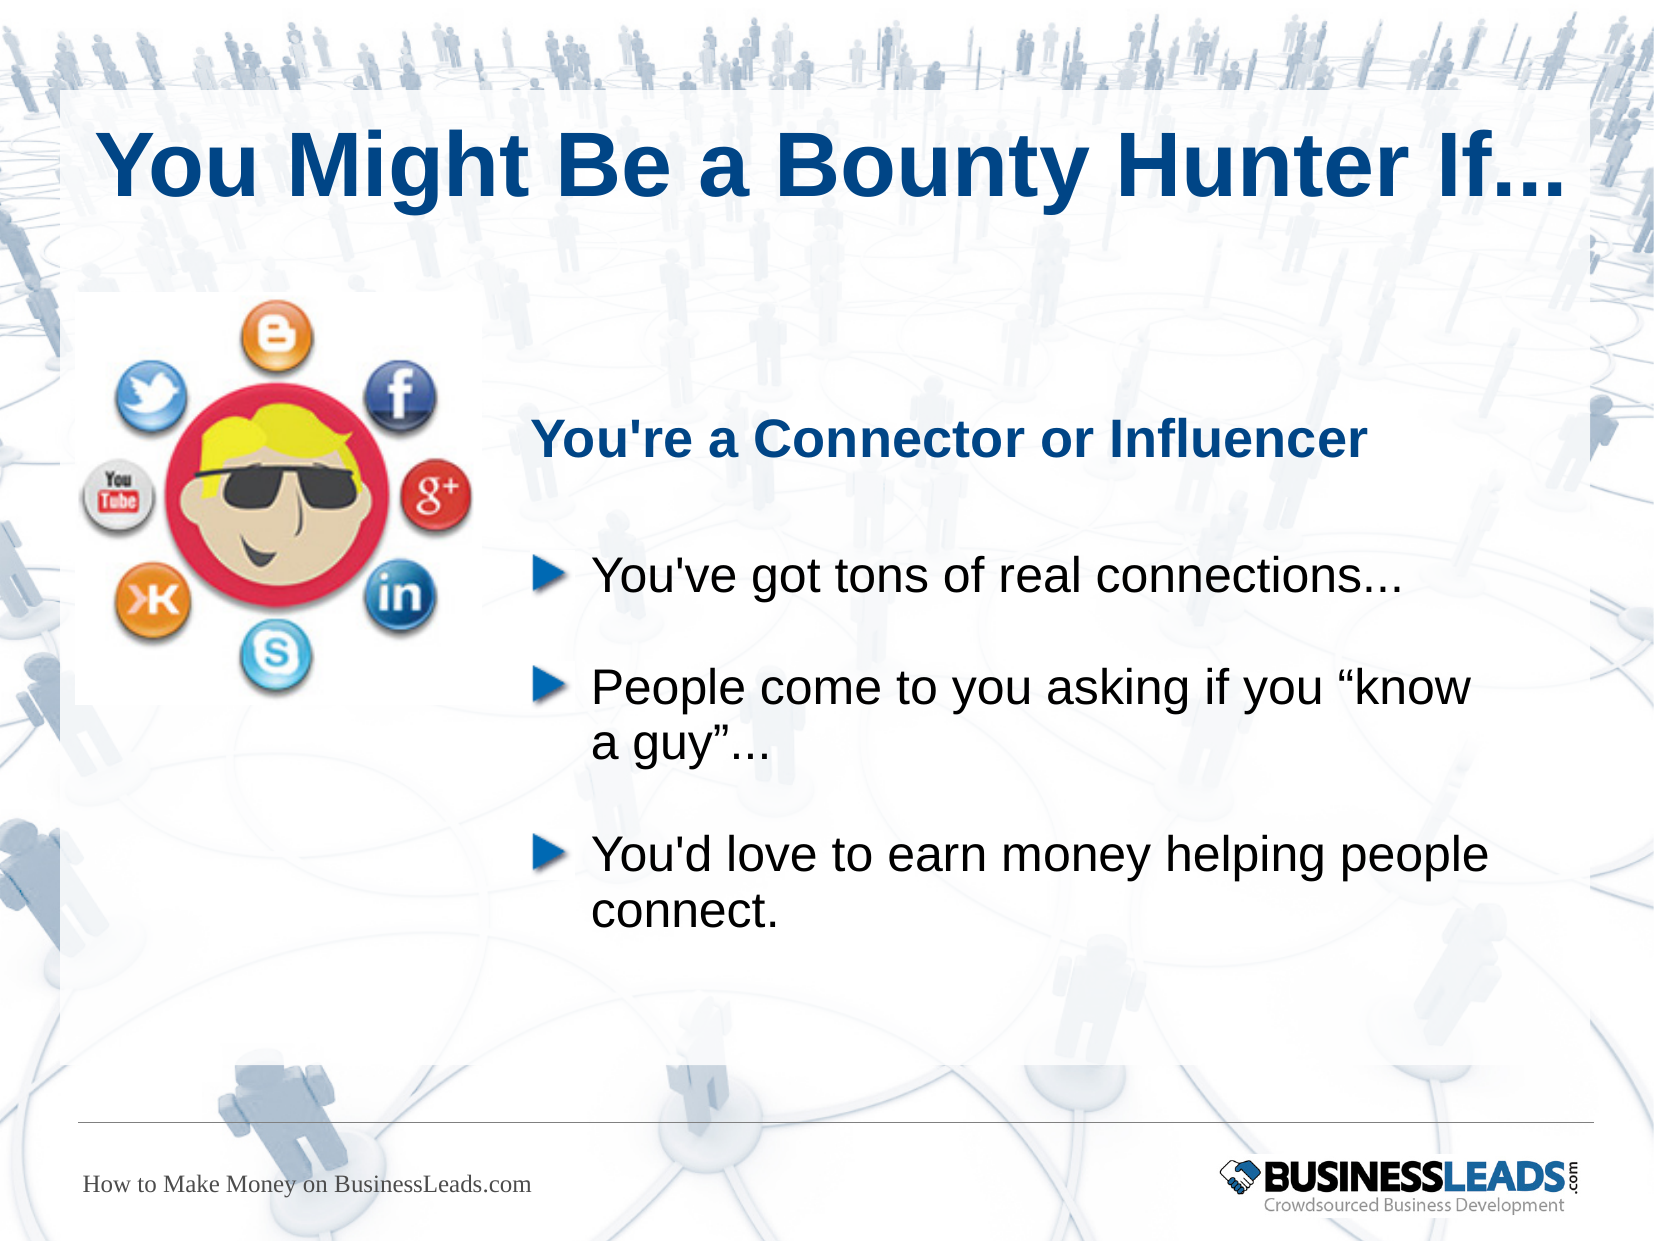

# You Might Be a Bounty Hunter If...
| You're a Connector or Influencer |
| --- |
| You've got tons of real connections... People come to you asking if you “know a guy”... You'd love to earn money helping people connect. |